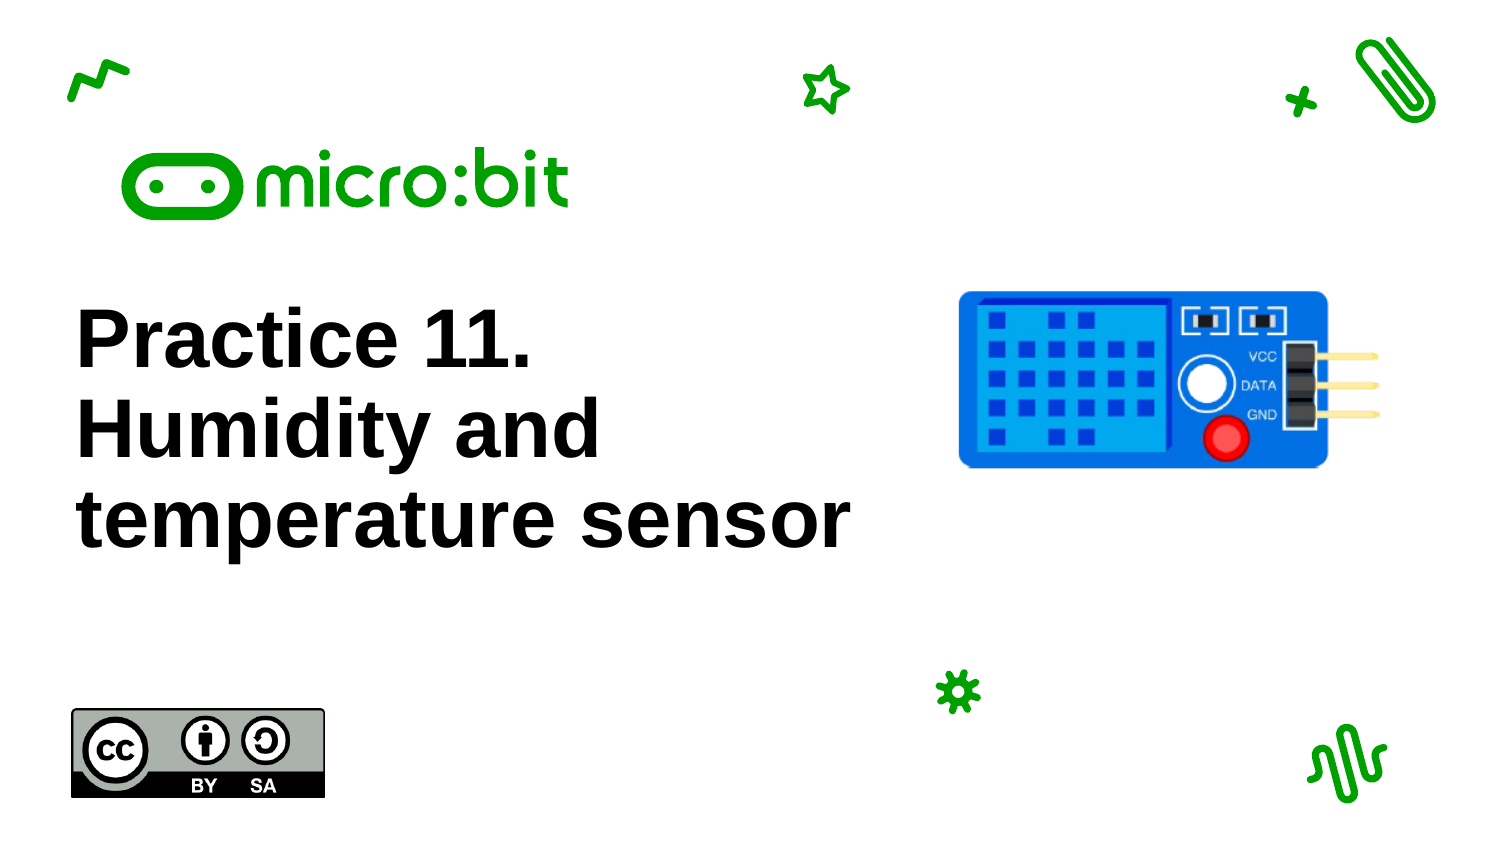

# Practice 11. Humidity and temperature sensor